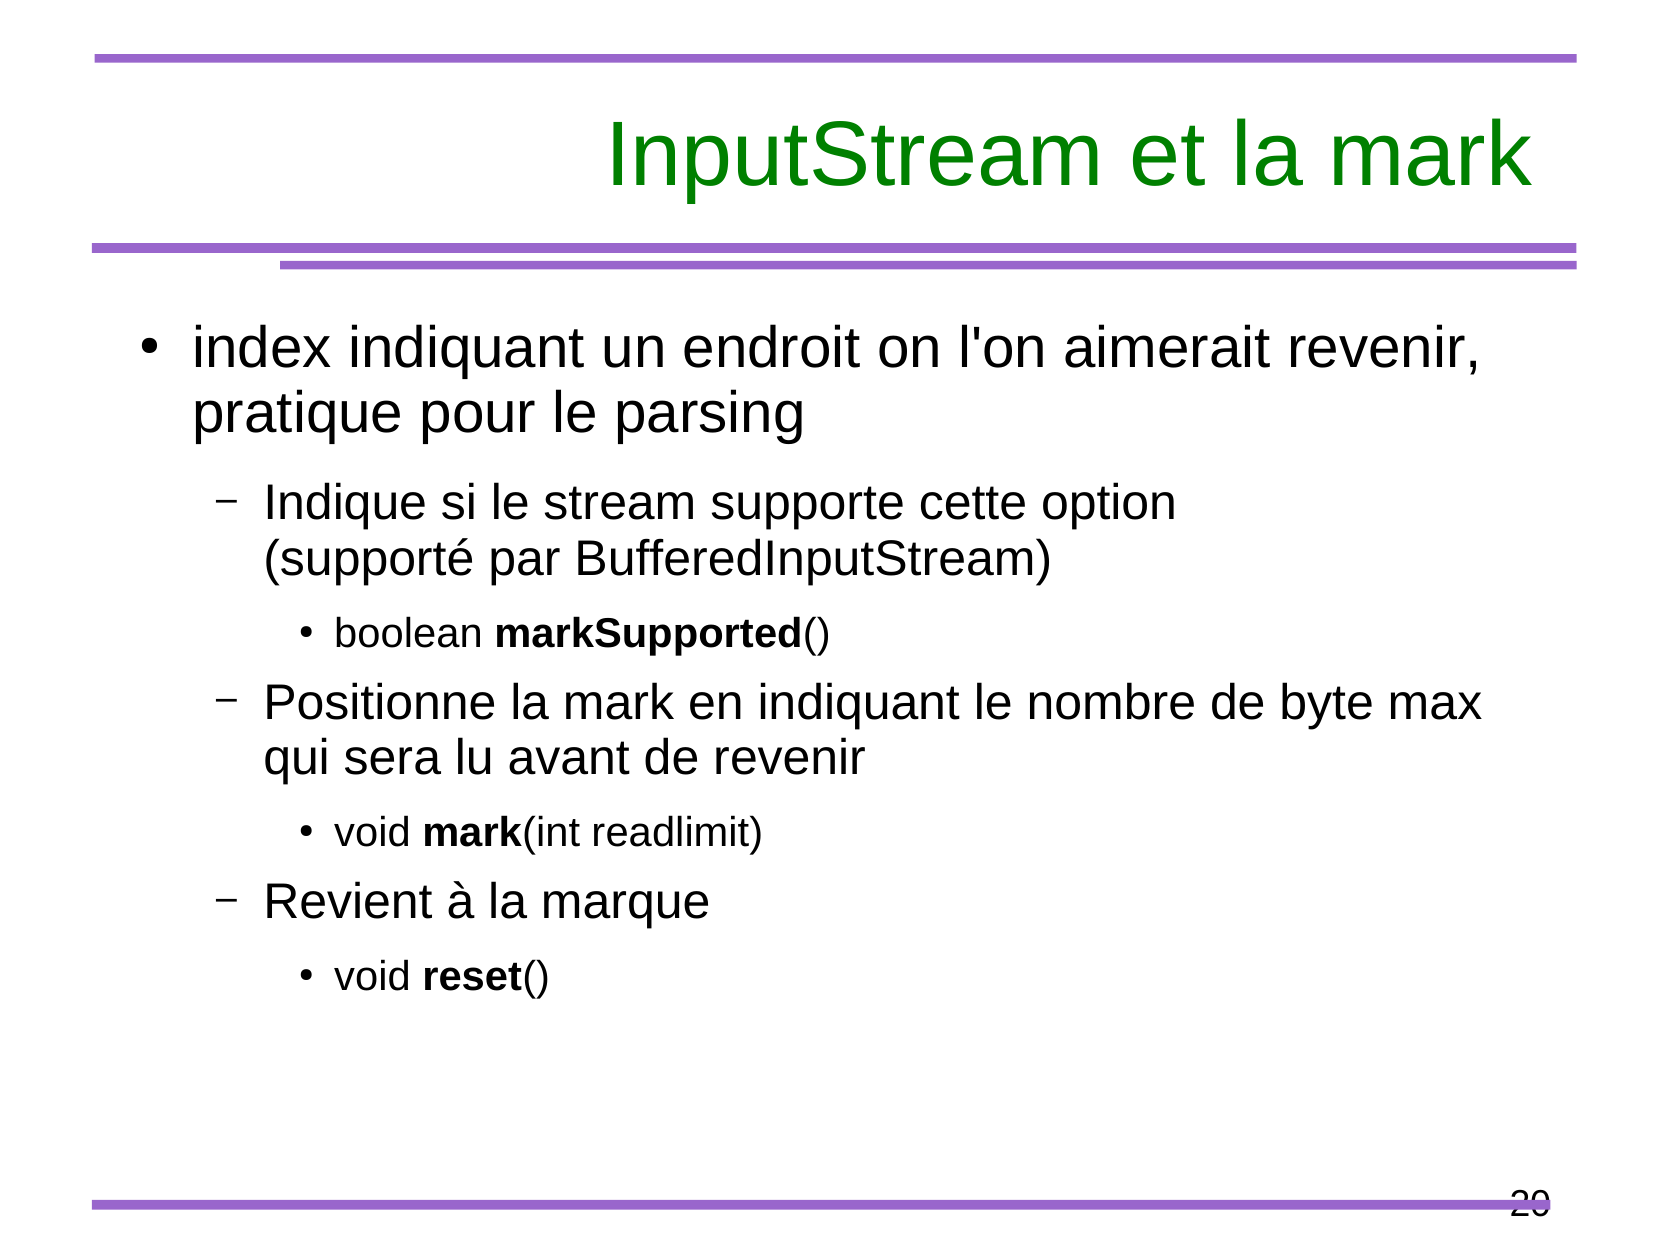

# InputStream et la mark
index indiquant un endroit on l'on aimerait revenir, pratique pour le parsing
Indique si le stream supporte cette option
(supporté par BufferedInputStream)
boolean markSupported()
Positionne la mark en indiquant le nombre de byte max qui sera lu avant de revenir
void mark(int readlimit)
Revient à la marque
void reset()